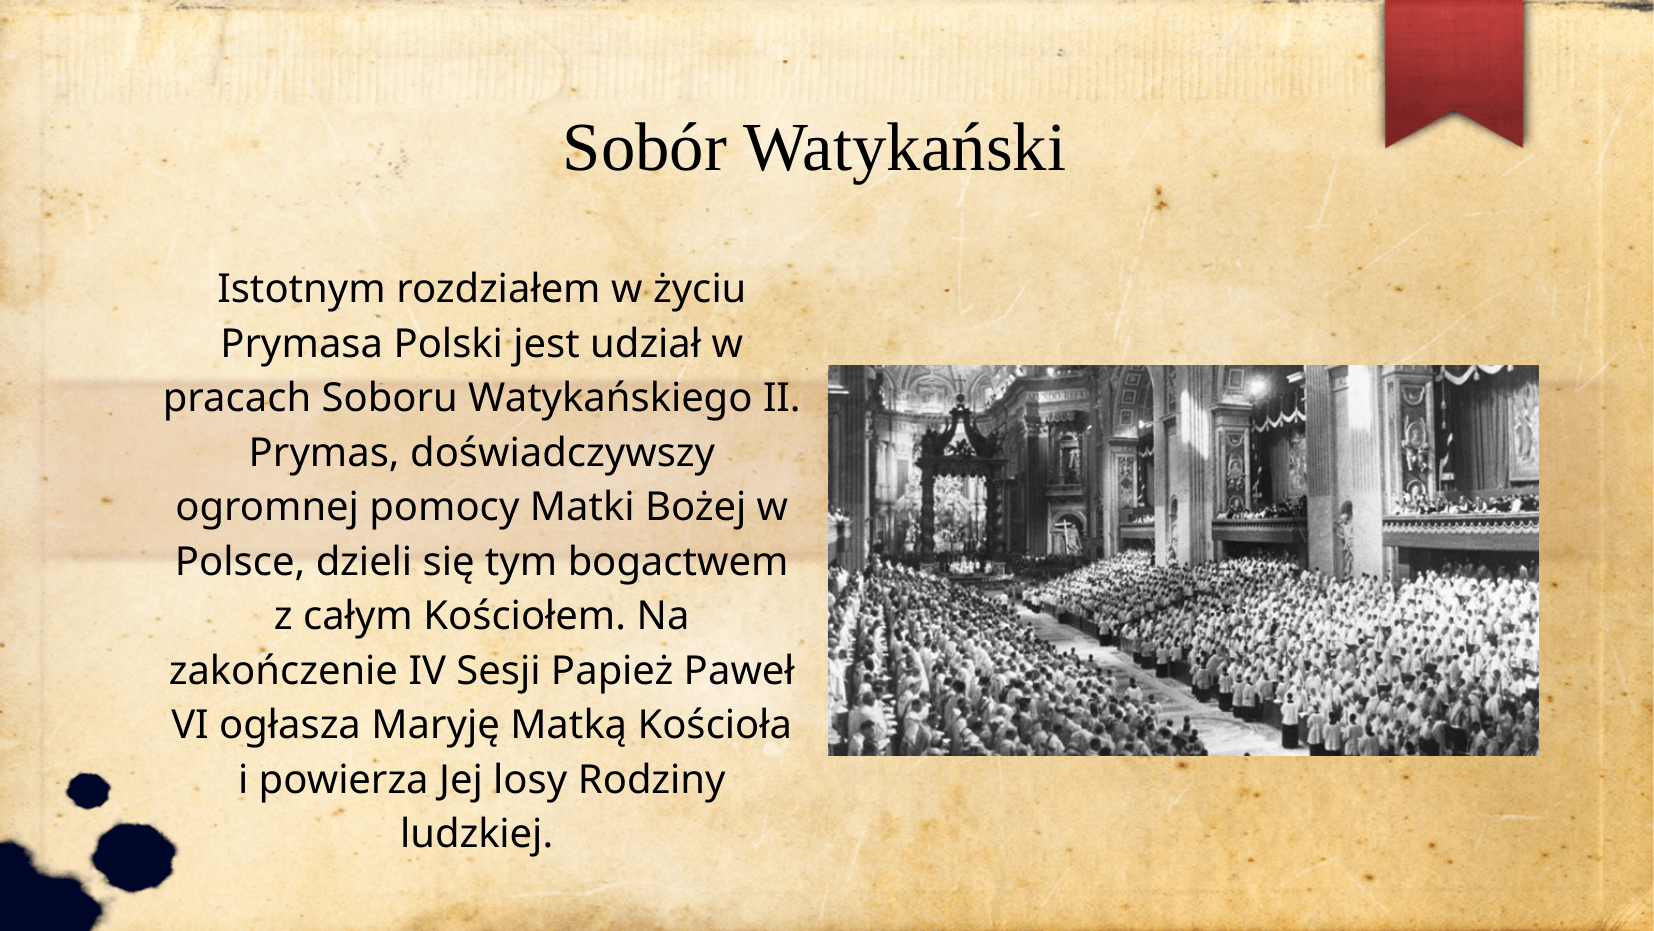

# Sobór Watykański
Istotnym rozdziałem w życiu Prymasa Polski jest udział w pracach Soboru Watykańskiego II. Prymas, doświadczywszy ogromnej pomocy Matki Bożej w Polsce, dzieli się tym bogactwem z całym Kościołem. Na zakończenie IV Sesji Papież Paweł VI ogłasza Maryję Matką Kościoła i powierza Jej losy Rodziny ludzkiej.